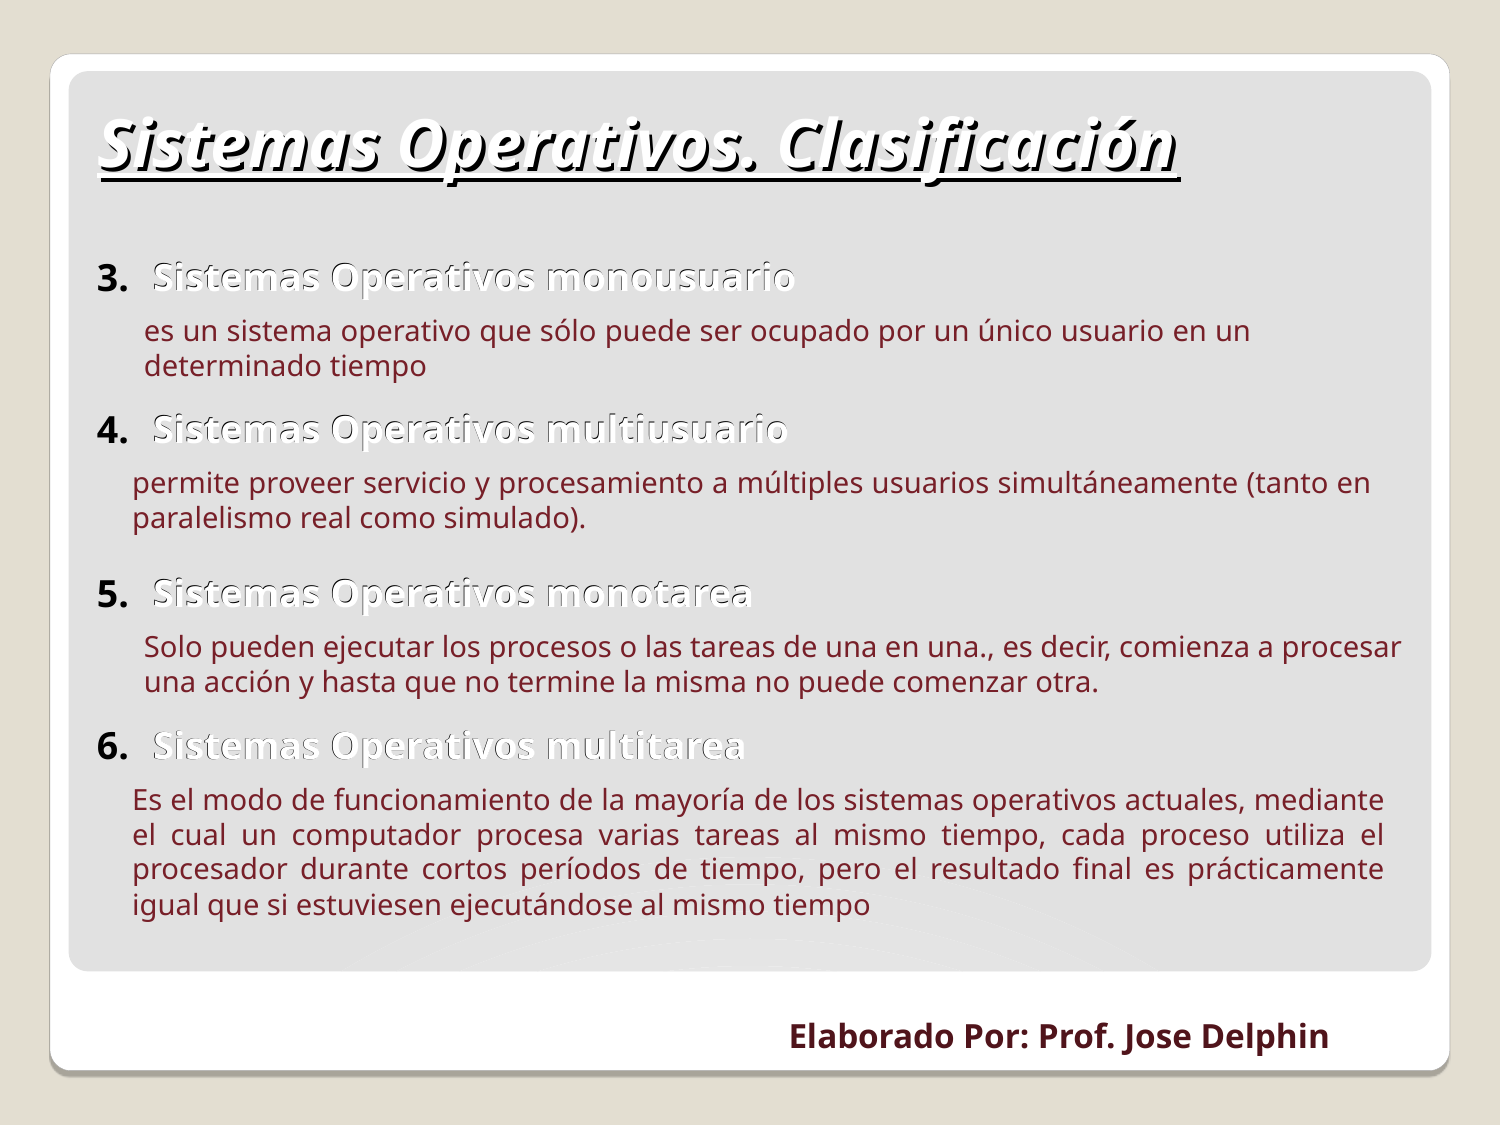

Sistemas Operativos. Clasificación
Sistemas Operativos monousuario
es un sistema operativo que sólo puede ser ocupado por un único usuario en un determinado tiempo
Sistemas Operativos multiusuario
permite proveer servicio y procesamiento a múltiples usuarios simultáneamente (tanto en paralelismo real como simulado).
Sistemas Operativos monotarea
Solo pueden ejecutar los procesos o las tareas de una en una., es decir, comienza a procesar una acción y hasta que no termine la misma no puede comenzar otra.
Sistemas Operativos multitarea
Es el modo de funcionamiento de la mayoría de los sistemas operativos actuales, mediante el cual un computador procesa varias tareas al mismo tiempo, cada proceso utiliza el procesador durante cortos períodos de tiempo, pero el resultado final es prácticamente igual que si estuviesen ejecutándose al mismo tiempo
Elaborado Por: Prof. Jose Delphin